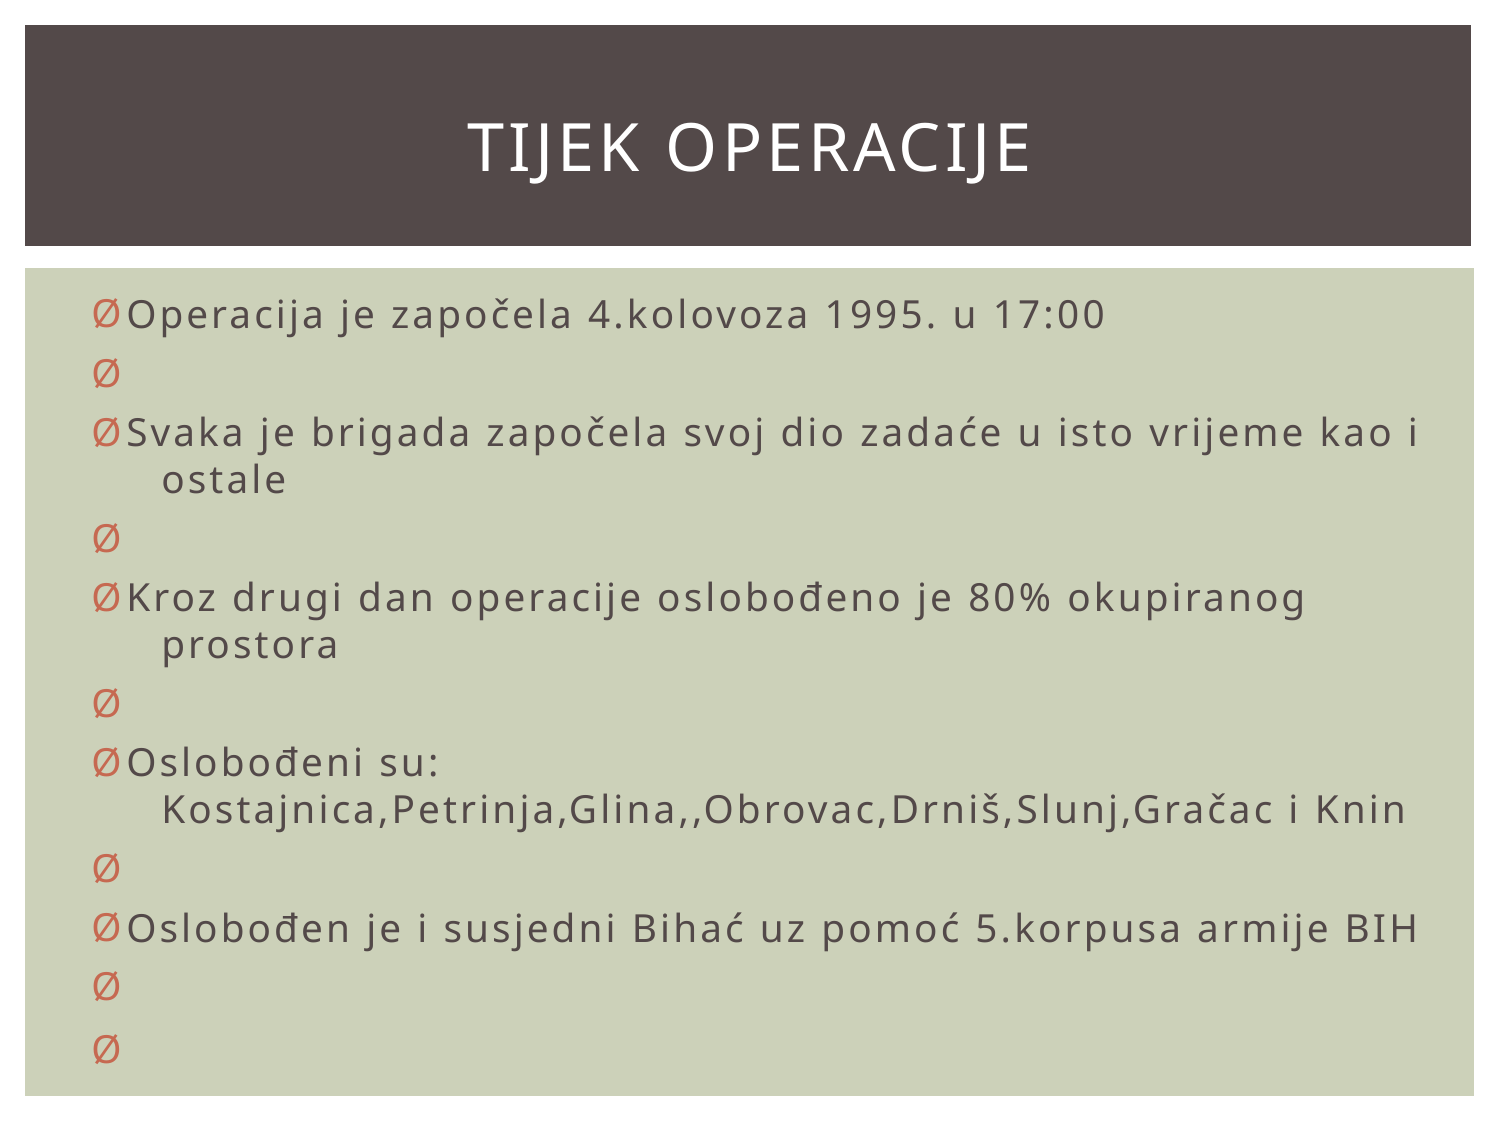

Tijek operacije
# Operacija je započela 4.kolovoza 1995. u 17:00
Svaka je brigada započela svoj dio zadaće u isto vrijeme kao i ostale
Kroz drugi dan operacije oslobođeno je 80% okupiranog prostora
Oslobođeni su: Kostajnica,Petrinja,Glina,,Obrovac,Drniš,Slunj,Gračac i Knin
Oslobođen je i susjedni Bihać uz pomoć 5.korpusa armije BIH